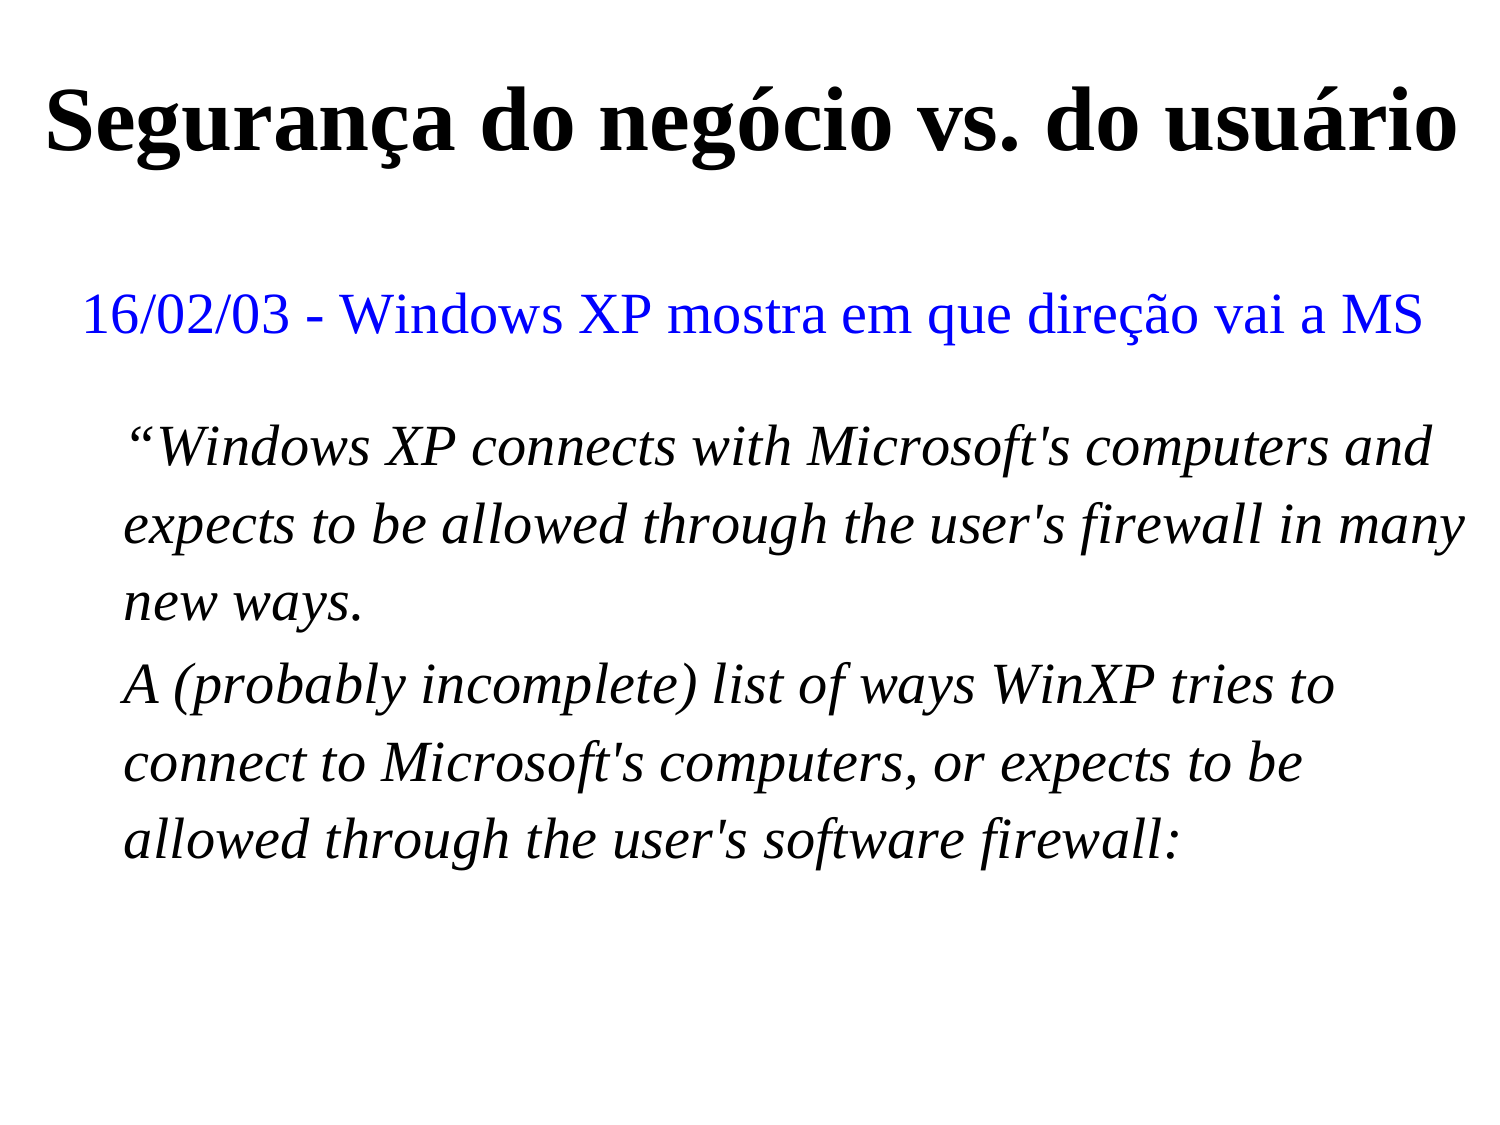

# Segurança do negócio vs. do usuário
16/02/03 - Windows XP mostra em que direção vai a MS
“Windows XP connects with Microsoft's computers and expects to be allowed through the user's firewall in many new ways.
A (probably incomplete) list of ways WinXP tries to connect to Microsoft's computers, or expects to be allowed through the user's software firewall: